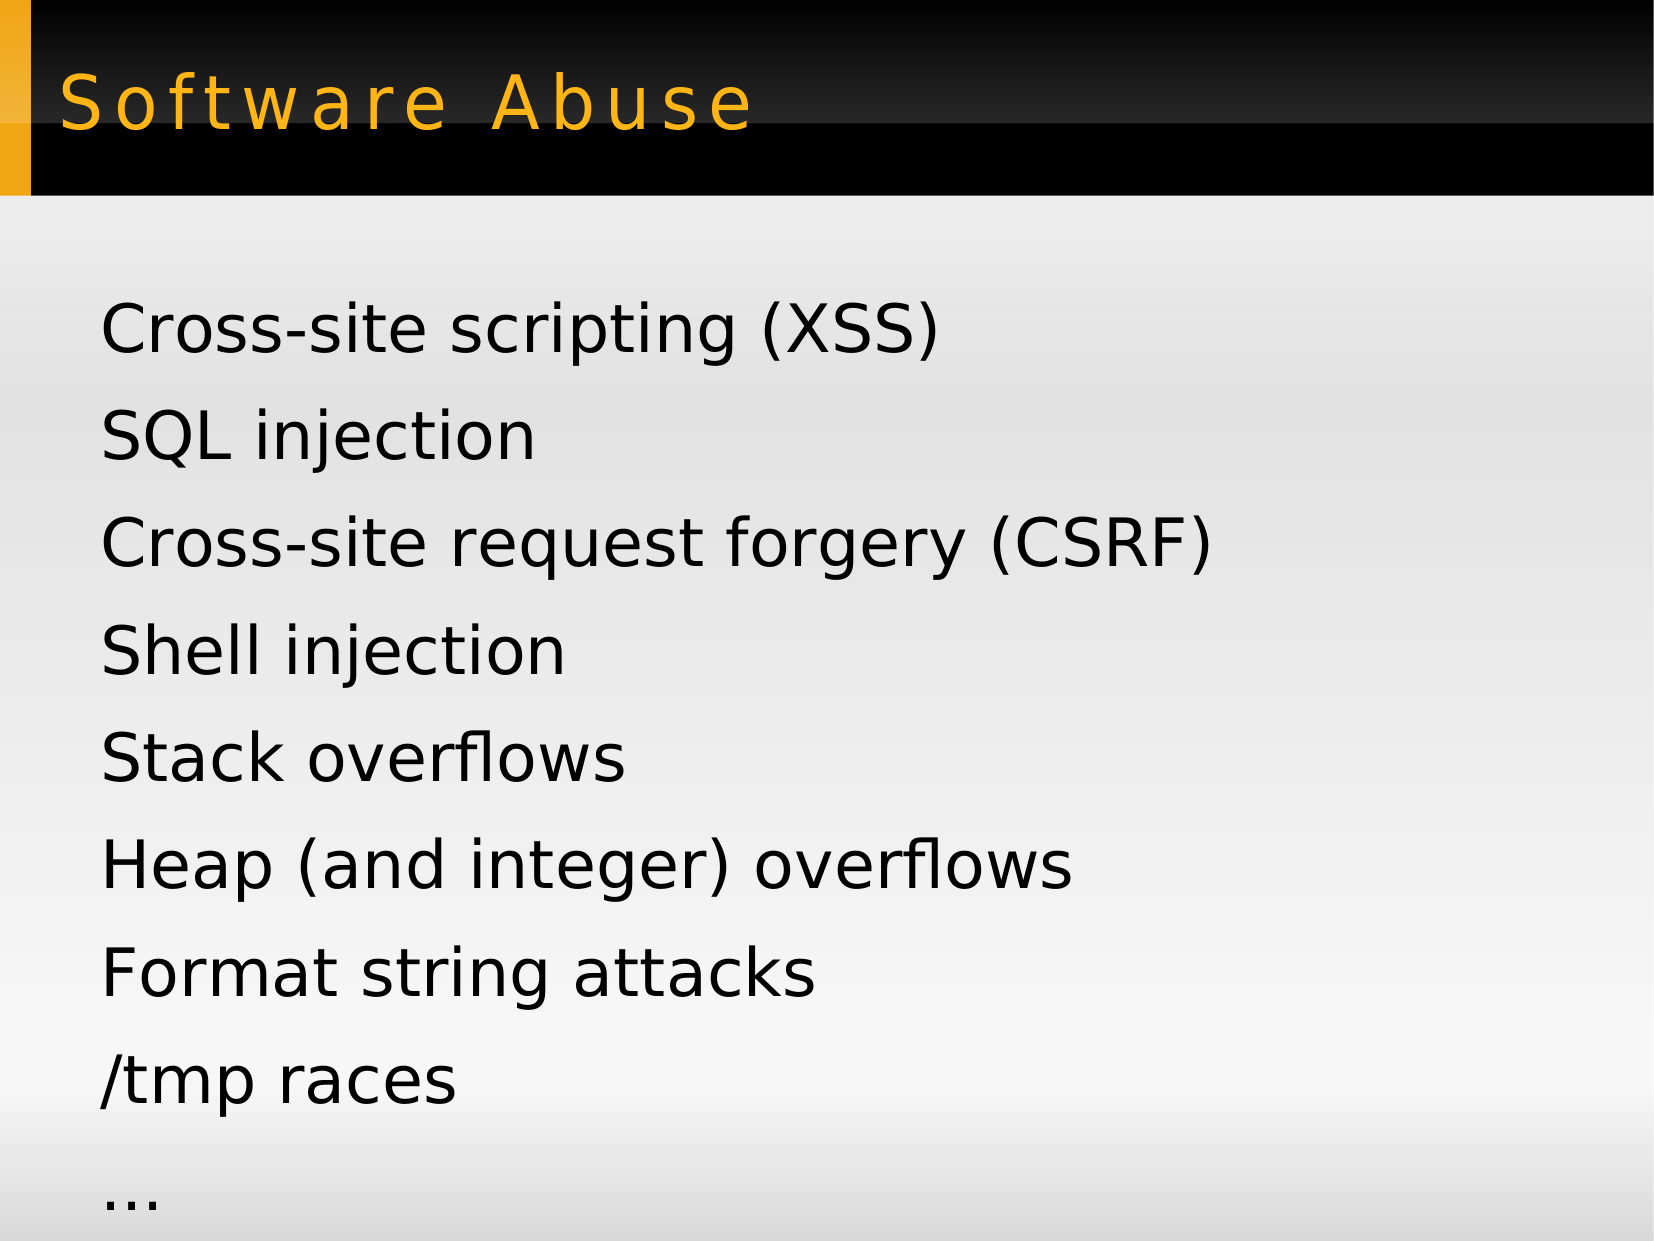

# Software Abuse
Cross-site scripting (XSS)
SQL injection
Cross-site request forgery (CSRF)
Shell injection
Stack overflows
Heap (and integer) overflows
Format string attacks
/tmp races
...